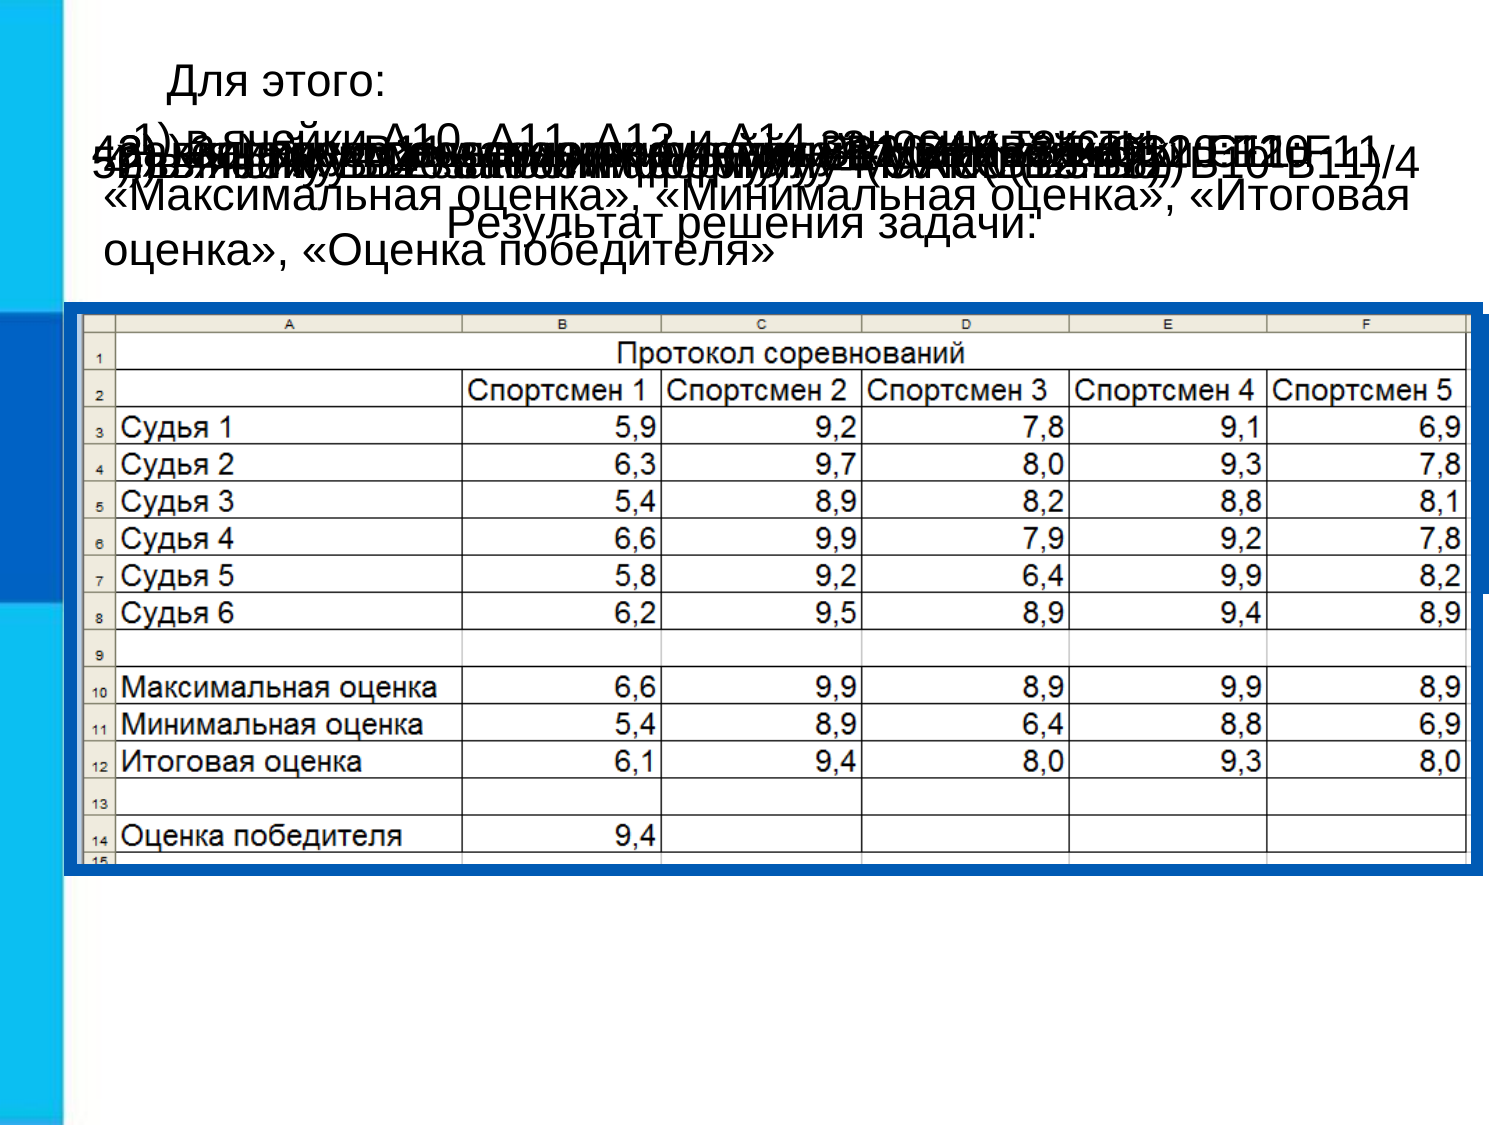

Для этого:
1) в ячейки А10, А11, А12 и А14 заносим тексты «Максимальная оценка», «Минимальная оценка», «Итоговая оценка», «Оценка победителя»
4а) копируем содержимое ячейки В12 в ячейки С12:F12
2а) копируем содержимое ячейки В10 в ячейки С10:F10
3) в ячейку В11 заносим формулу =МИН(В3:В8)
3а) копируем содержимое ячейки В10 в ячейки С11:F11
5) в ячейку В14 заносим формулу =МАКС(В12:F12)
2) в ячейку В10 заносим формулу =МАКС(В3:В8)
4) в ячейку В12 заносим формулу =(СУММ(В3:В8)-В10-В11)/4
Результат решения задачи: